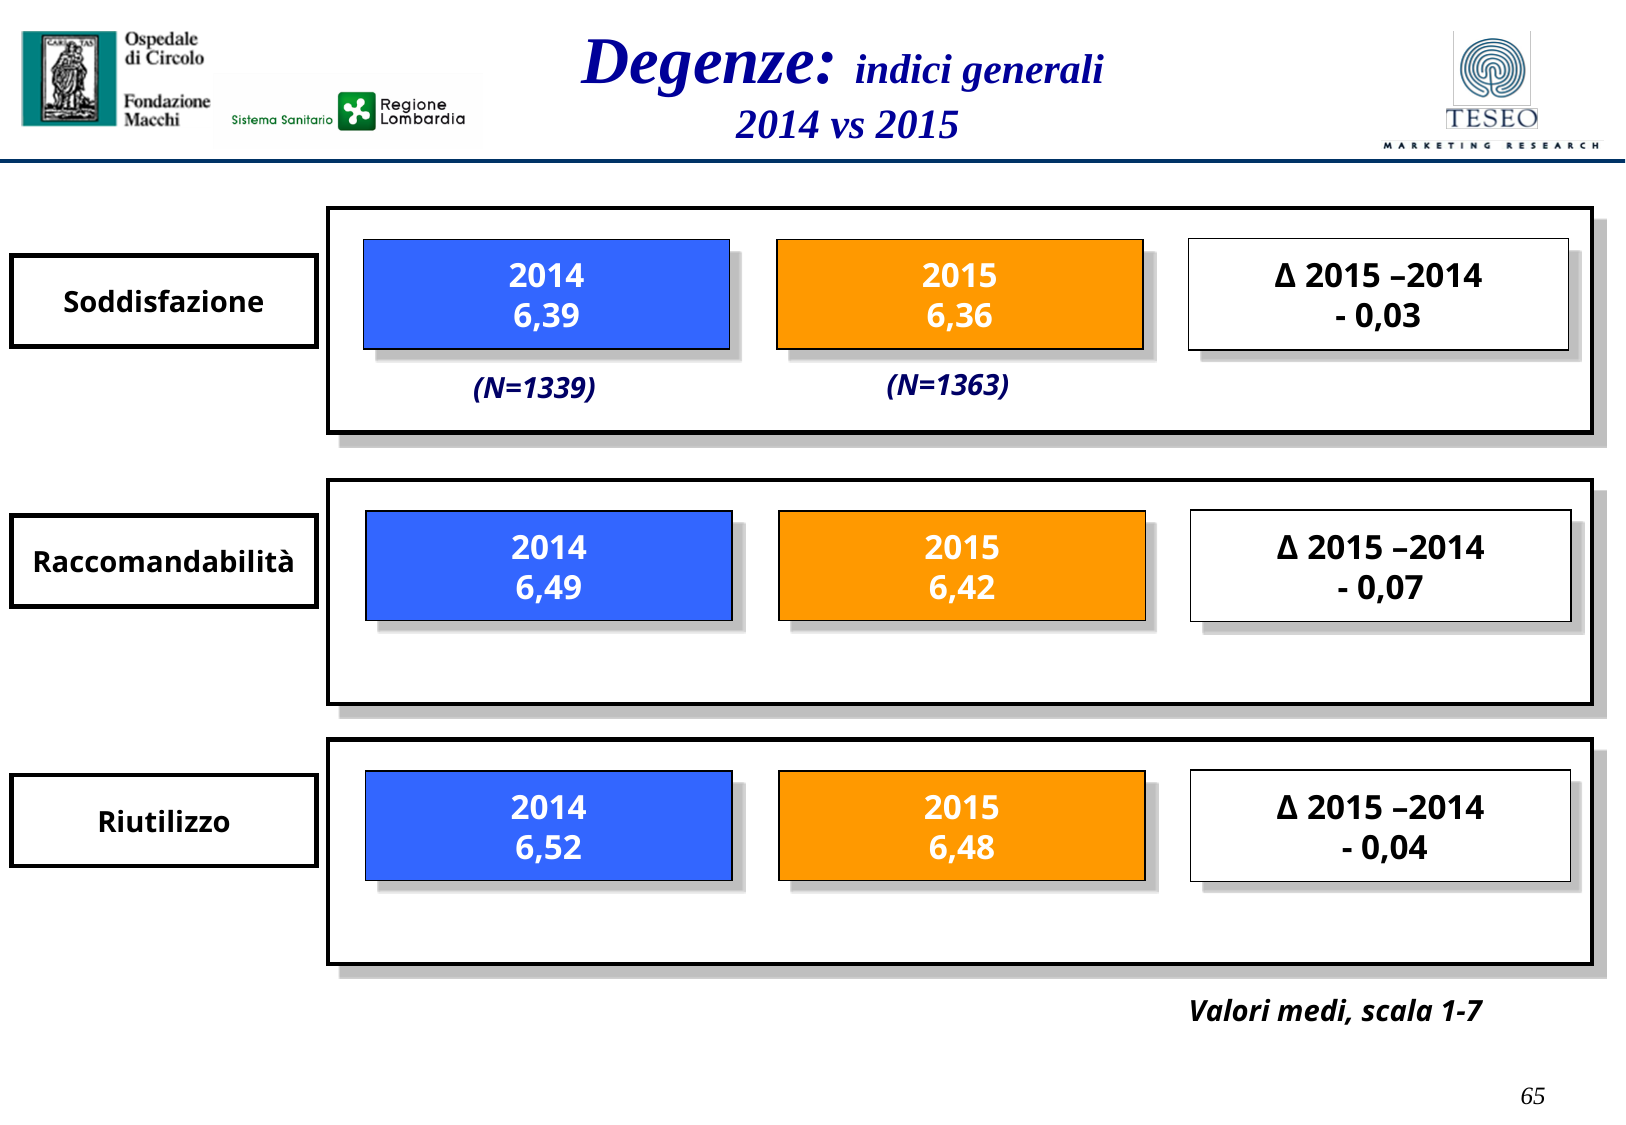

Degenze: indici generali
2014 vs 2015
Δ 2015 –2014
- 0,03
2014
6,39
2015
6,36
Soddisfazione
(N=1363)
(N=1339)
Δ 2015 –2014
- 0,07
2014
6,49
2015
6,42
Raccomandabilità
Δ 2015 –2014
 - 0,04
2014
6,52
2015
6,48
Riutilizzo
Valori medi, scala 1-7